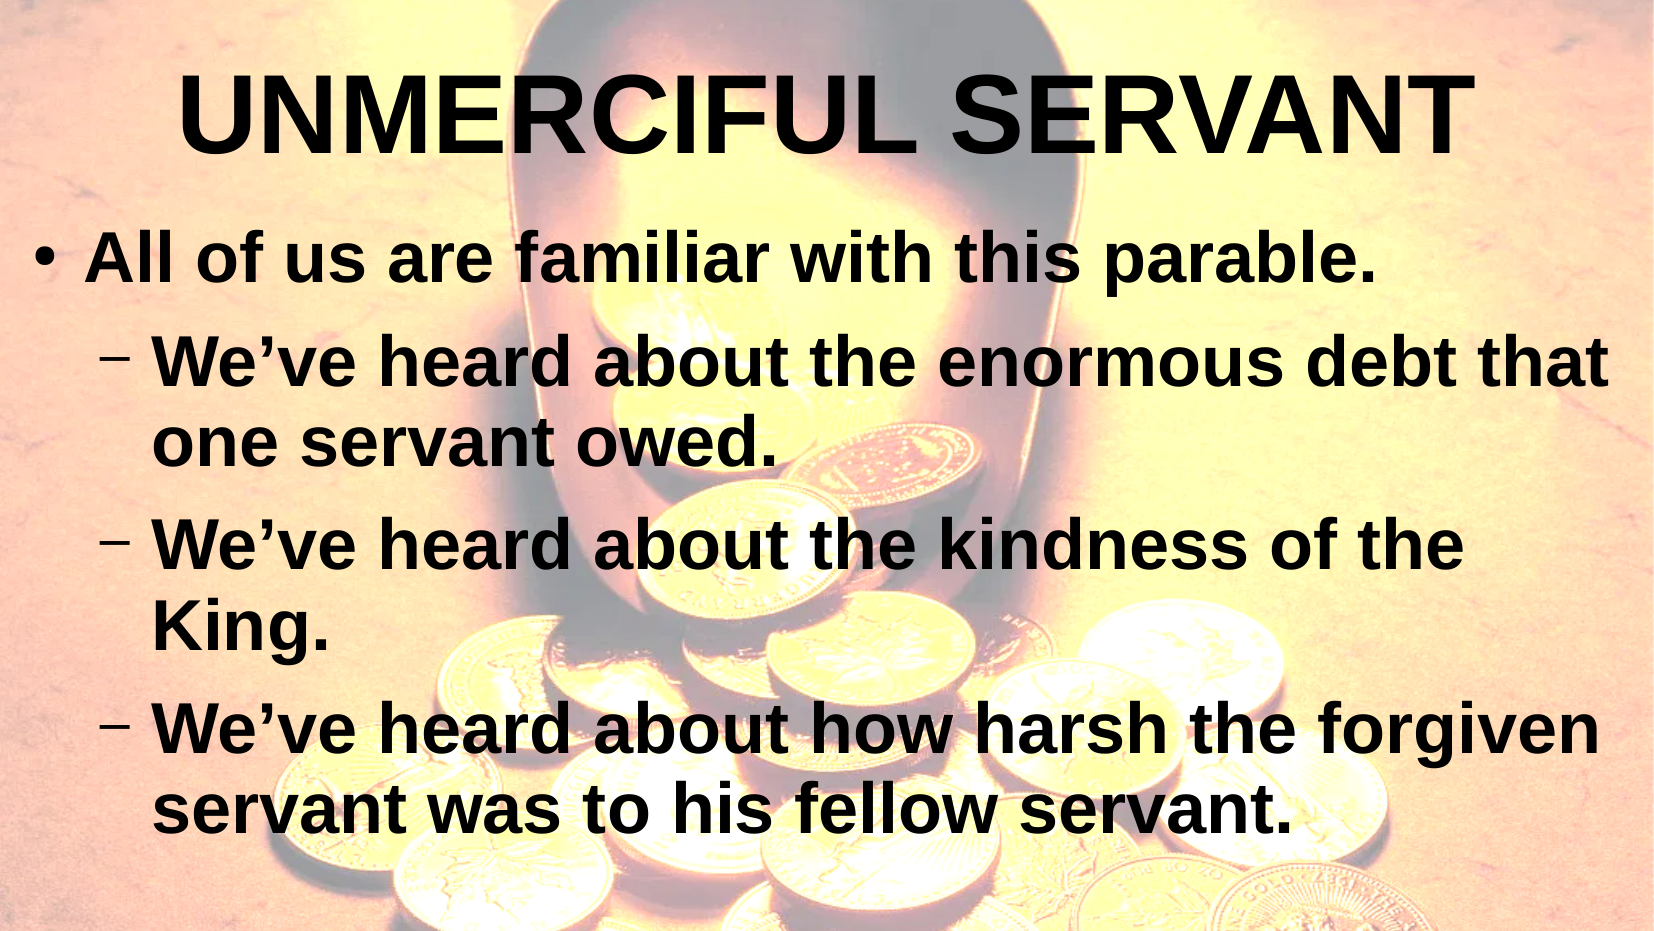

# UNMERCIFUL SERVANT
All of us are familiar with this parable.
We’ve heard about the enormous debt that one servant owed.
We’ve heard about the kindness of the King.
We’ve heard about how harsh the forgiven servant was to his fellow servant.